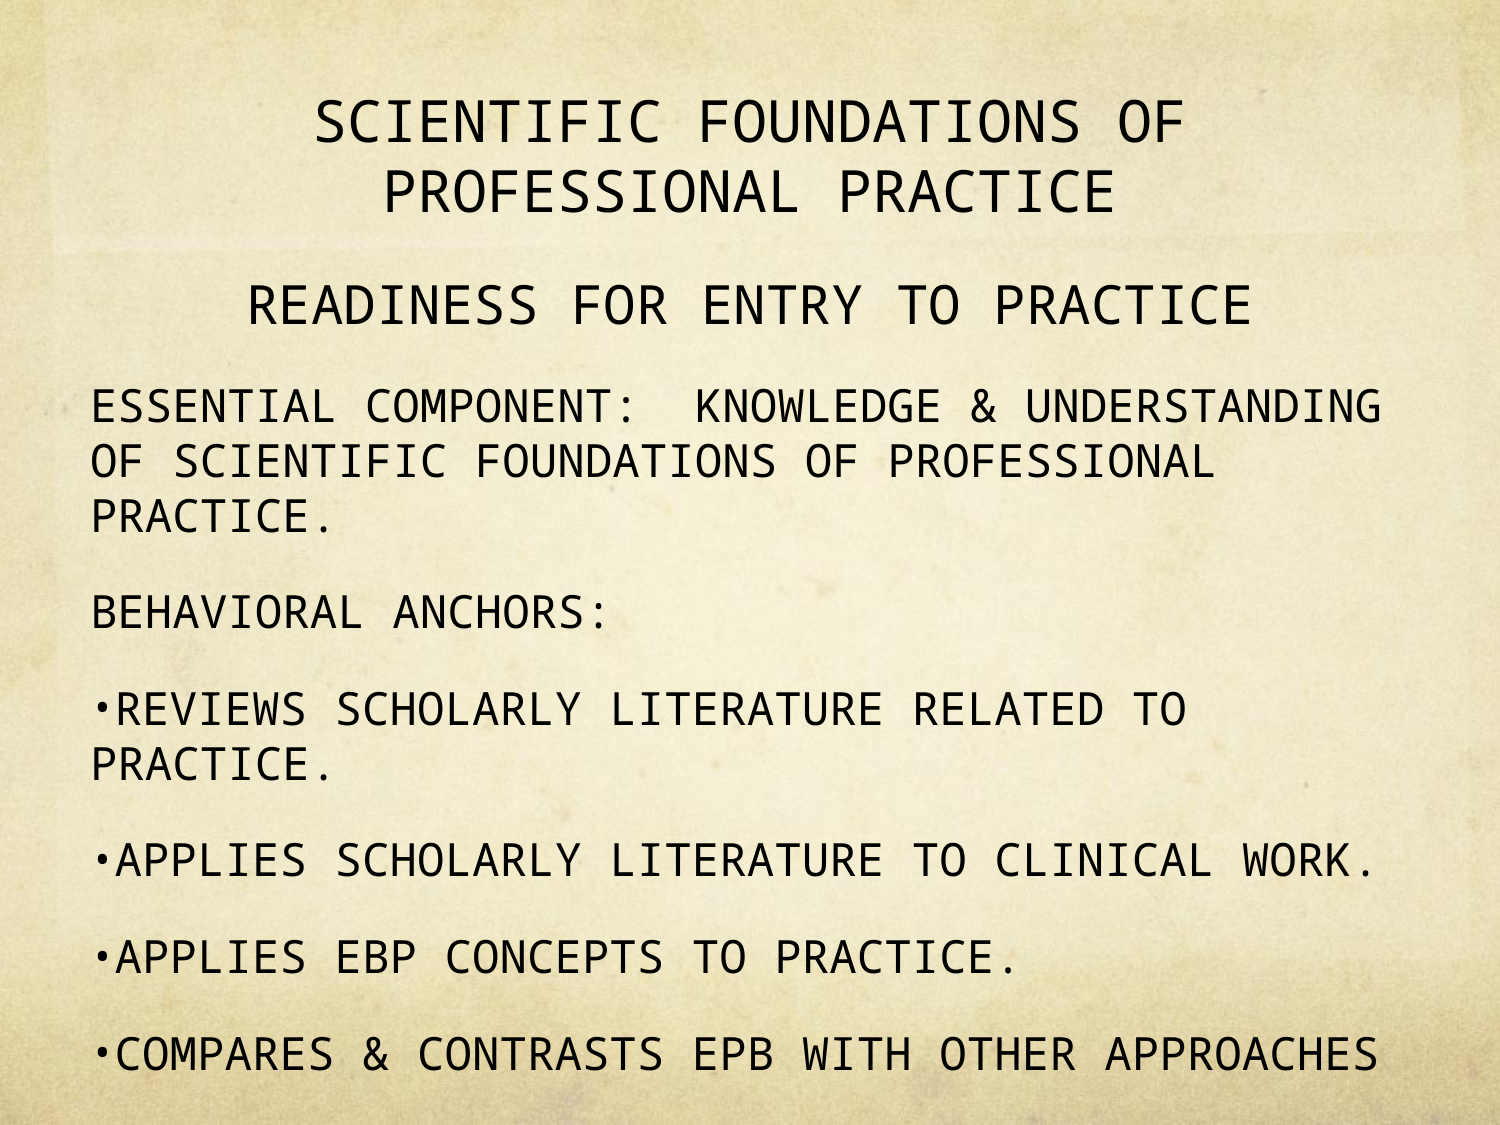

# SCIENTIFIC FOUNDATIONS OF PROFESSIONAL PRACTICE
READINESS FOR ENTRY TO PRACTICE
ESSENTIAL COMPONENT: KNOWLEDGE & UNDERSTANDING OF SCIENTIFIC FOUNDATIONS OF PROFESSIONAL PRACTICE.
BEHAVIORAL ANCHORS:
REVIEWS SCHOLARLY LITERATURE RELATED TO PRACTICE.
APPLIES SCHOLARLY LITERATURE TO CLINICAL WORK.
APPLIES EBP CONCEPTS TO PRACTICE.
COMPARES & CONTRASTS EPB WITH OTHER APPROACHES